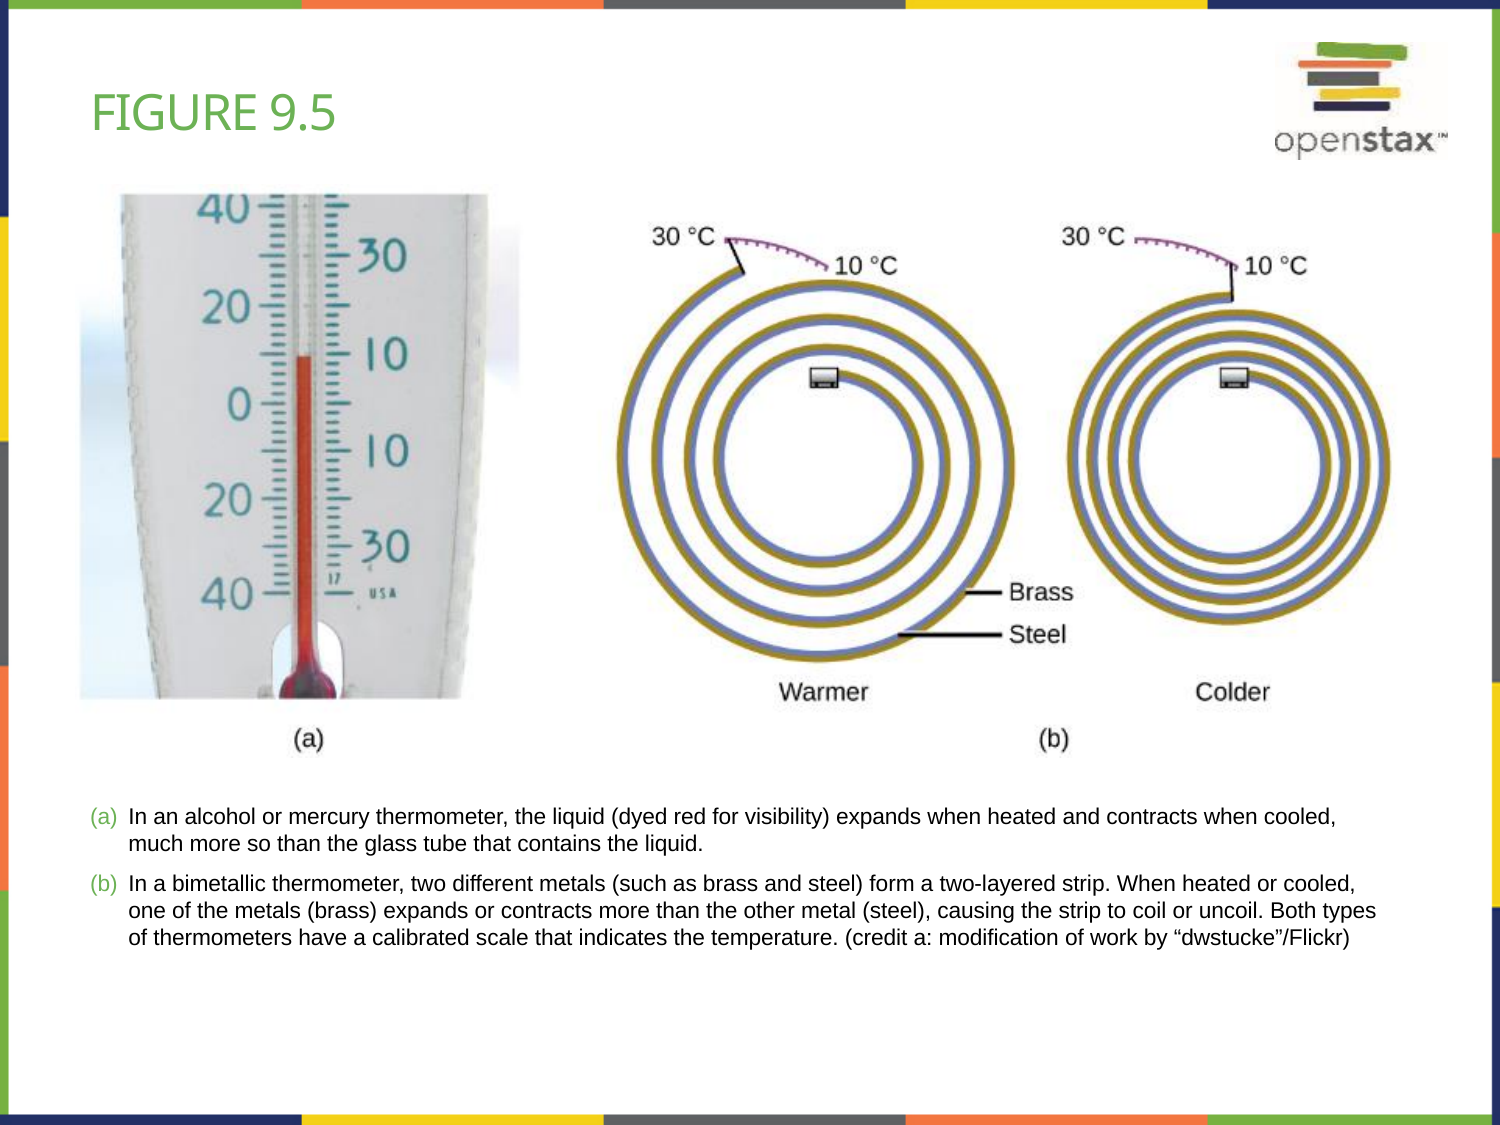

# Figure 9.5
In an alcohol or mercury thermometer, the liquid (dyed red for visibility) expands when heated and contracts when cooled, much more so than the glass tube that contains the liquid.
In a bimetallic thermometer, two different metals (such as brass and steel) form a two-layered strip. When heated or cooled, one of the metals (brass) expands or contracts more than the other metal (steel), causing the strip to coil or uncoil. Both types of thermometers have a calibrated scale that indicates the temperature. (credit a: modification of work by “dwstucke”/Flickr)